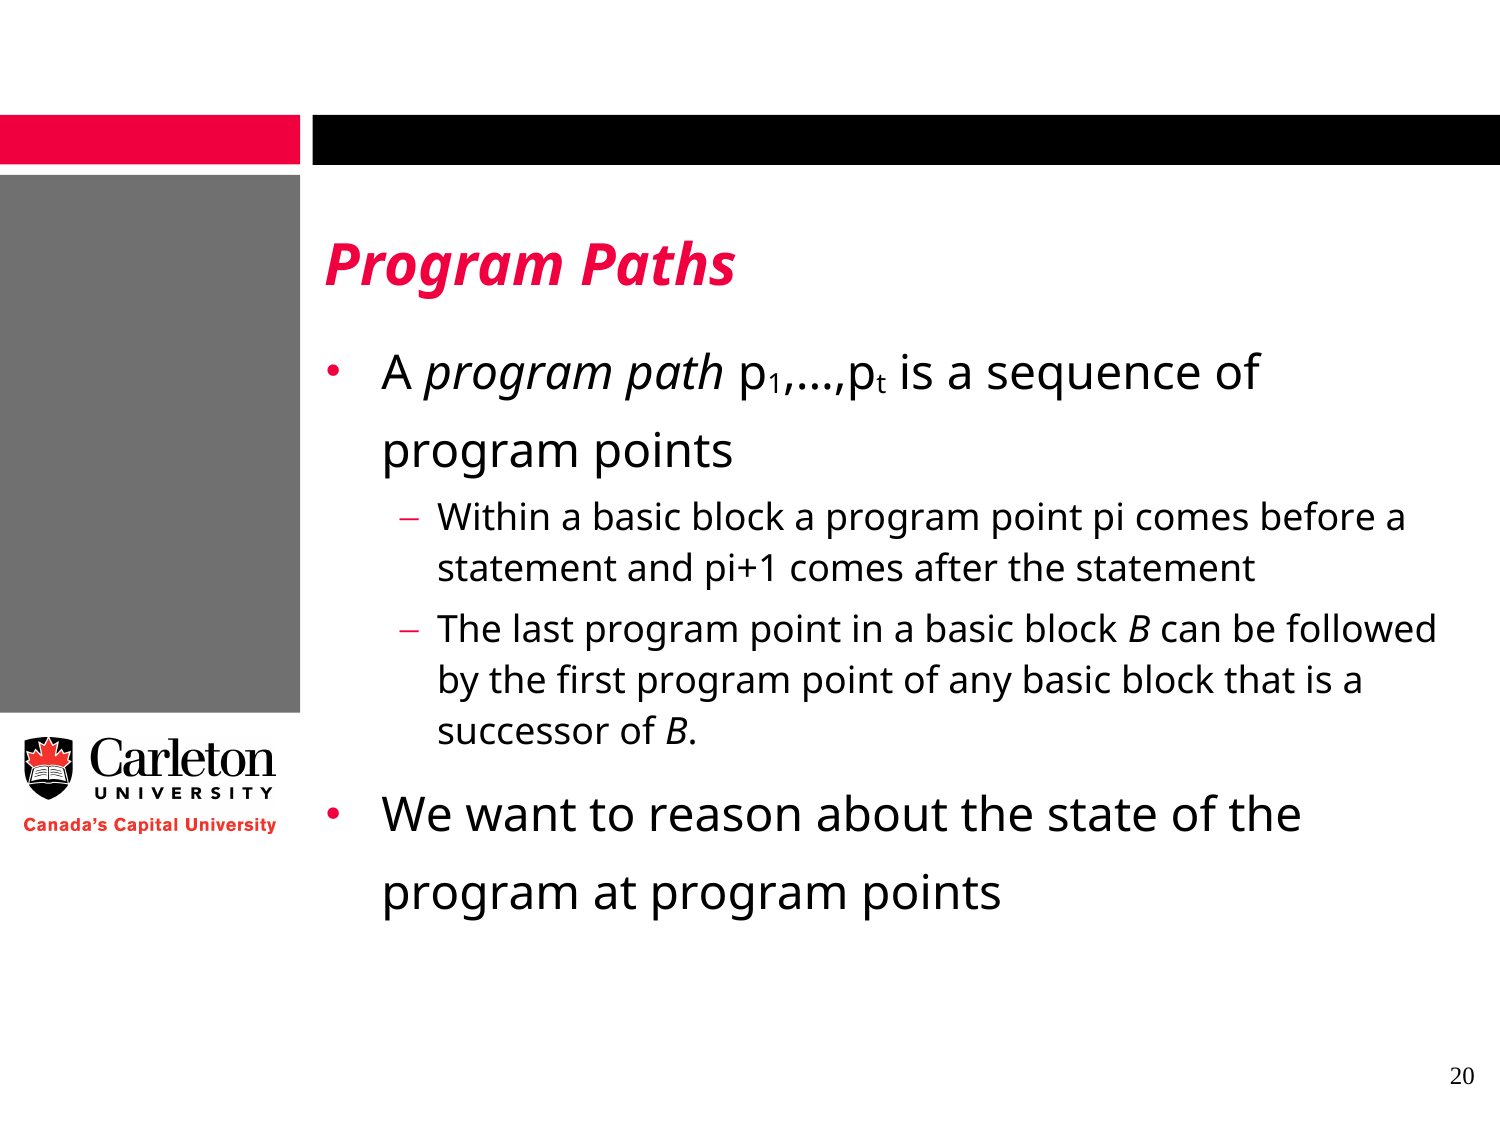

# Program Paths
A program path p1,...,pt is a sequence of program points
Within a basic block a program point pi comes before a statement and pi+1 comes after the statement
The last program point in a basic block B can be followed by the first program point of any basic block that is a successor of B.
We want to reason about the state of the program at program points
20